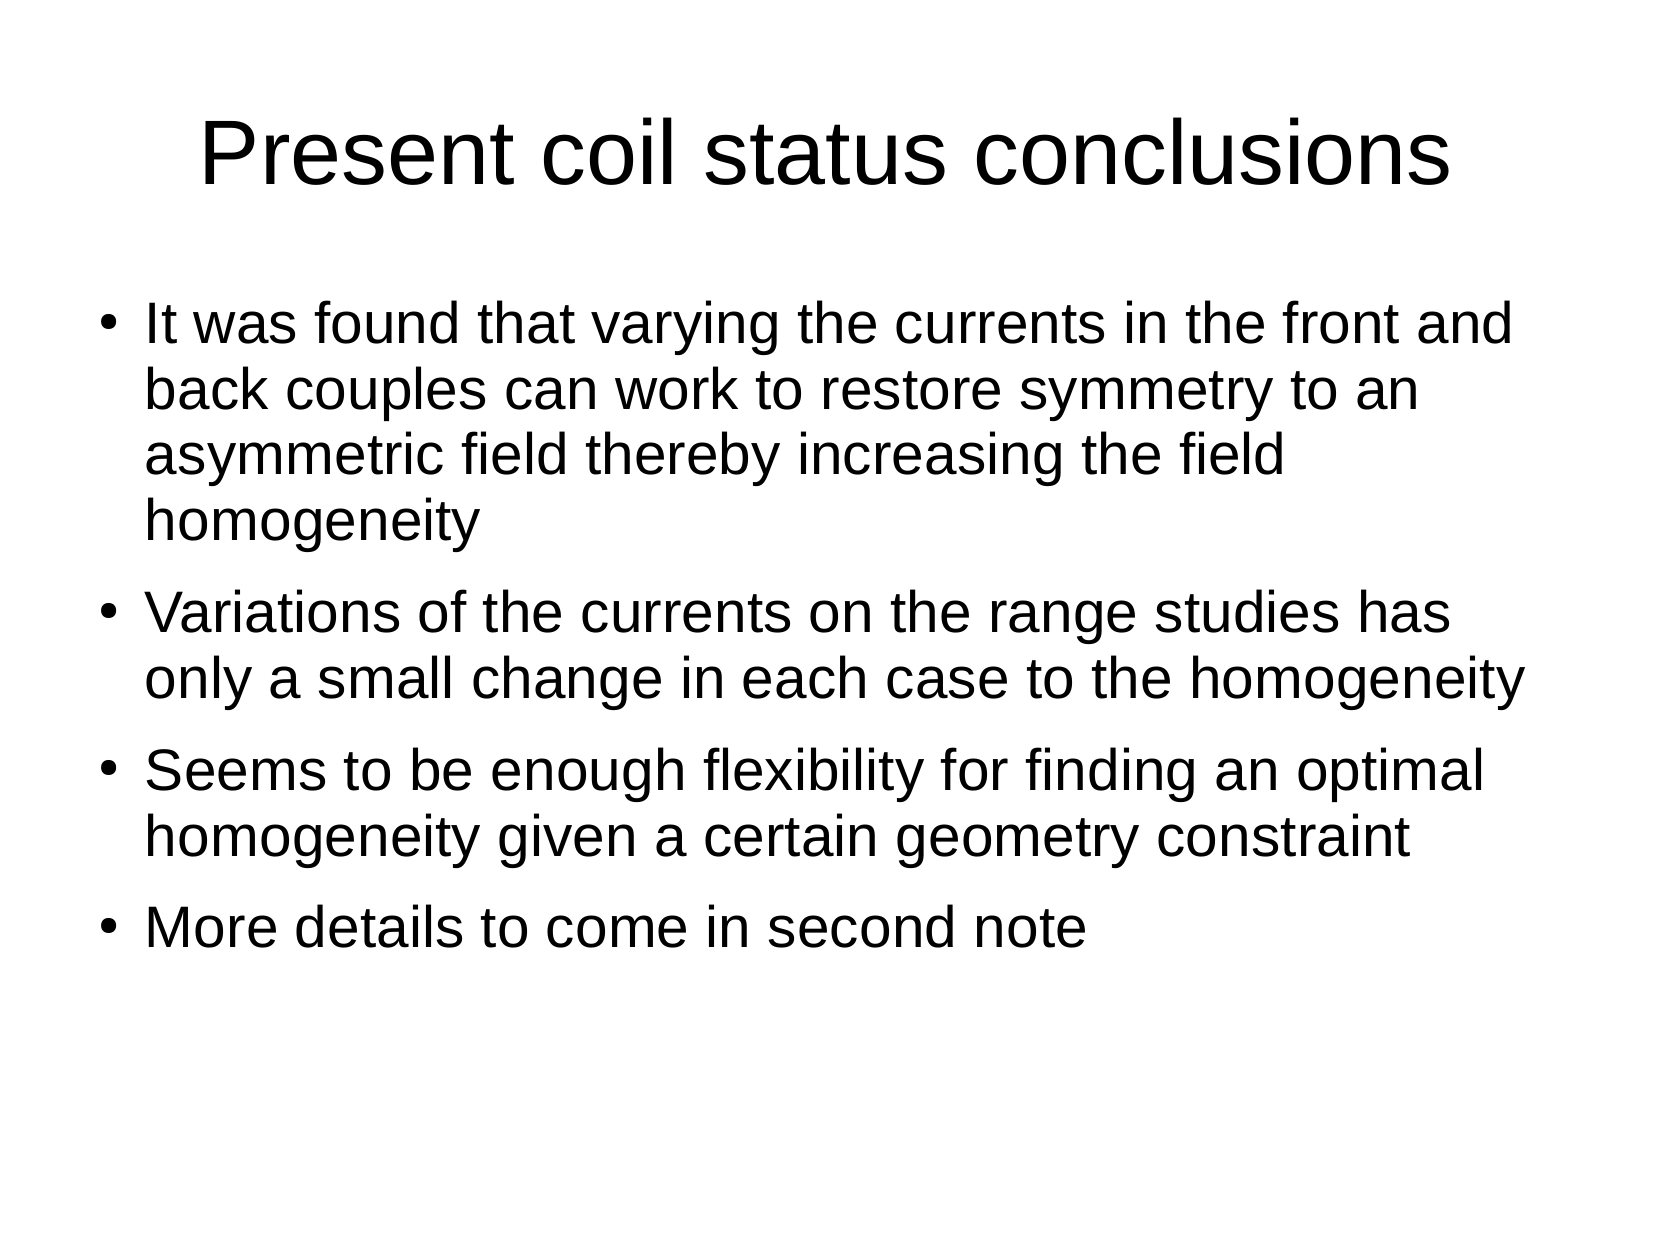

# Present coil status conclusions
It was found that varying the currents in the front and back couples can work to restore symmetry to an asymmetric field thereby increasing the field homogeneity
Variations of the currents on the range studies has only a small change in each case to the homogeneity
Seems to be enough flexibility for finding an optimal homogeneity given a certain geometry constraint
More details to come in second note